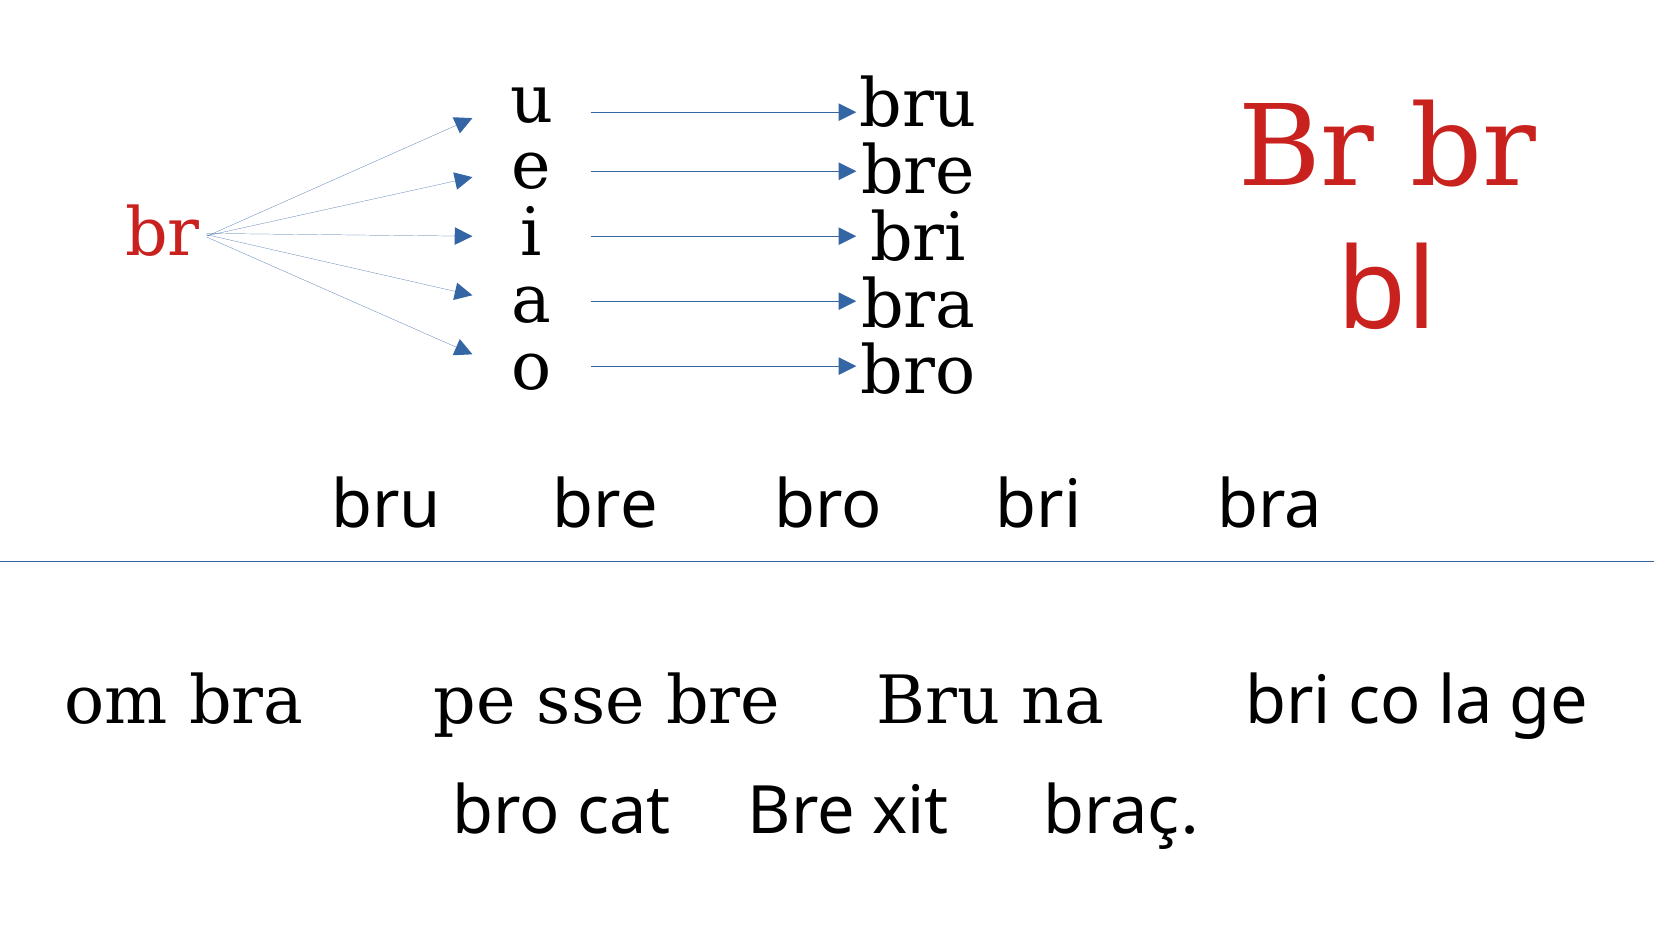

br
bru
bre
bri
bra
bro
u
e
i
a
o
Br br
bl
bru		bre		bro		bri		bra
om bra		pe sse bre		Bru na		bri co la ge
bro cat		Bre xit		braç.